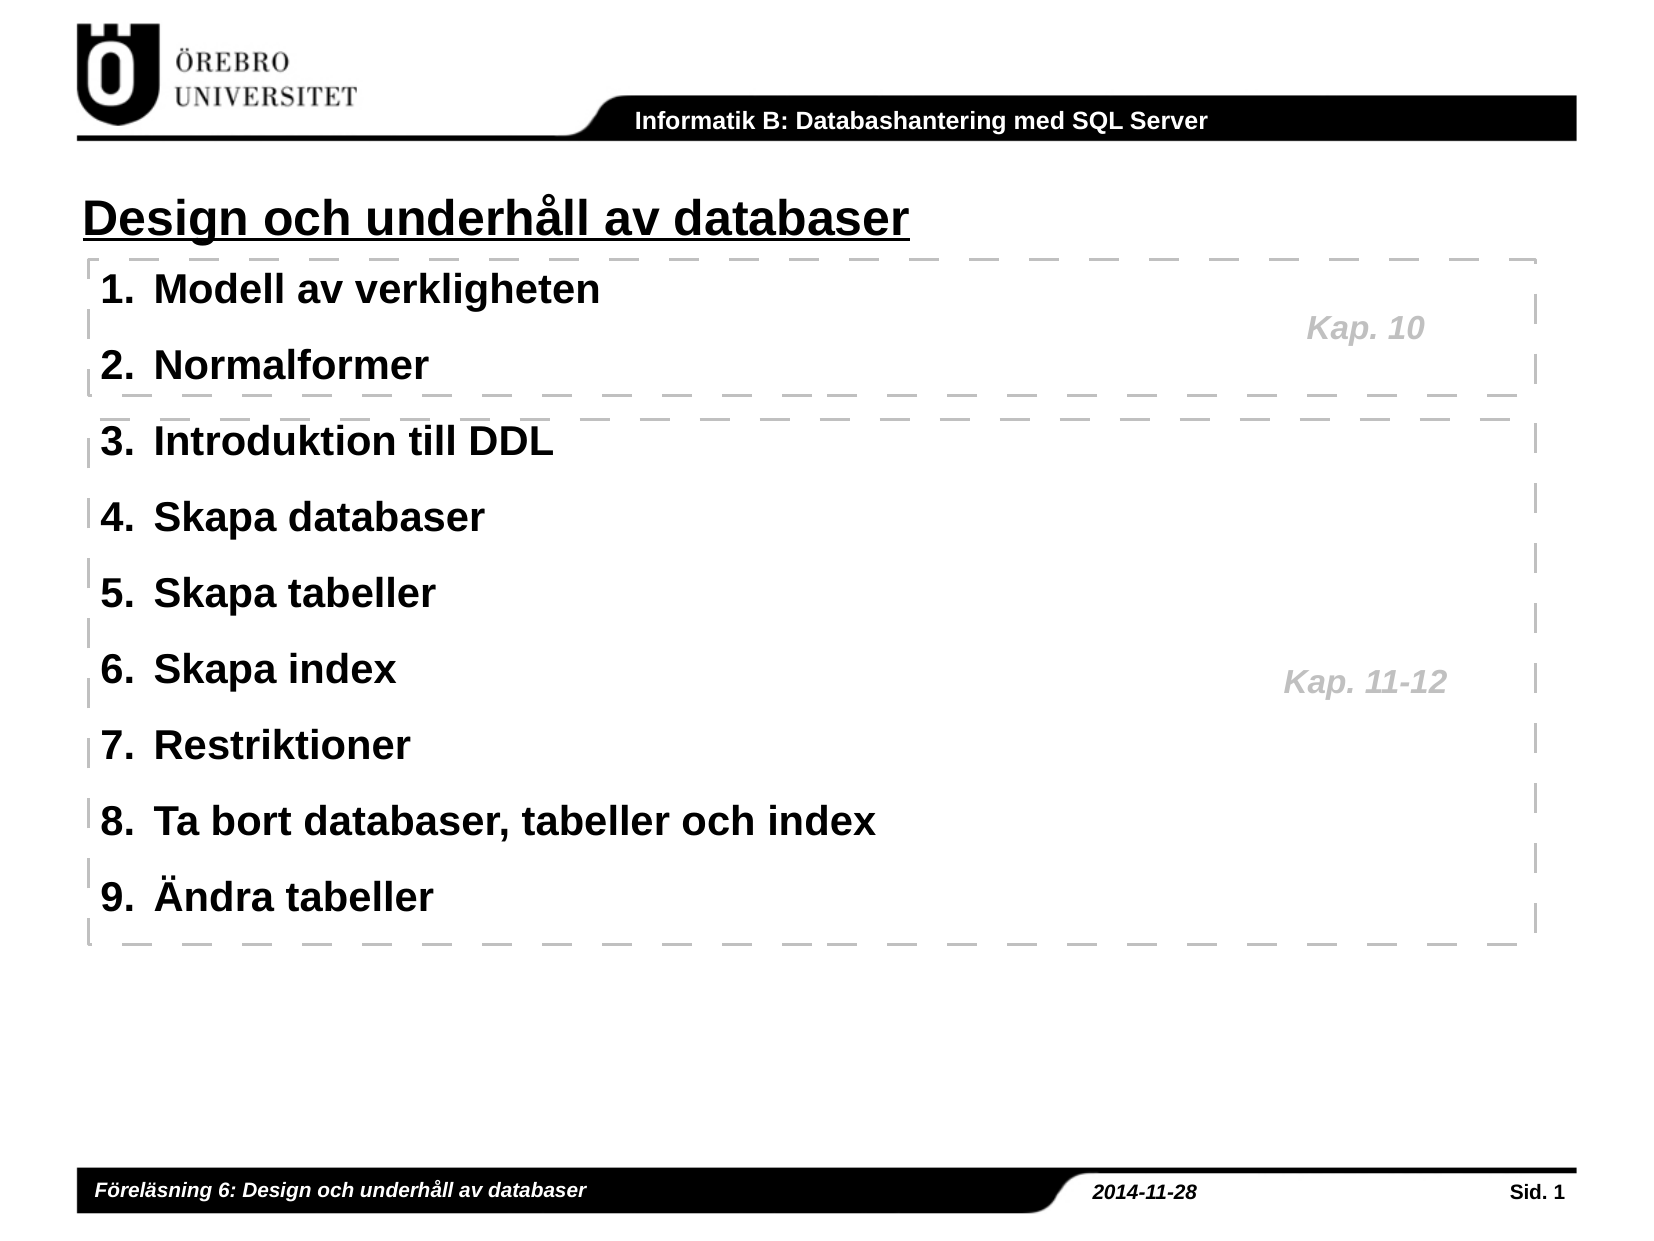

# Design och underhåll av databaser
															Kap. 10
Modell av verkligheten
Normalformer
Introduktion till DDL
Skapa databaser
Skapa tabeller
Skapa index
Restriktioner
Ta bort databaser, tabeller och index
Ändra tabeller
															Kap. 11-12
Föreläsning 6: Design och underhåll av databaser
2014-11-28
1